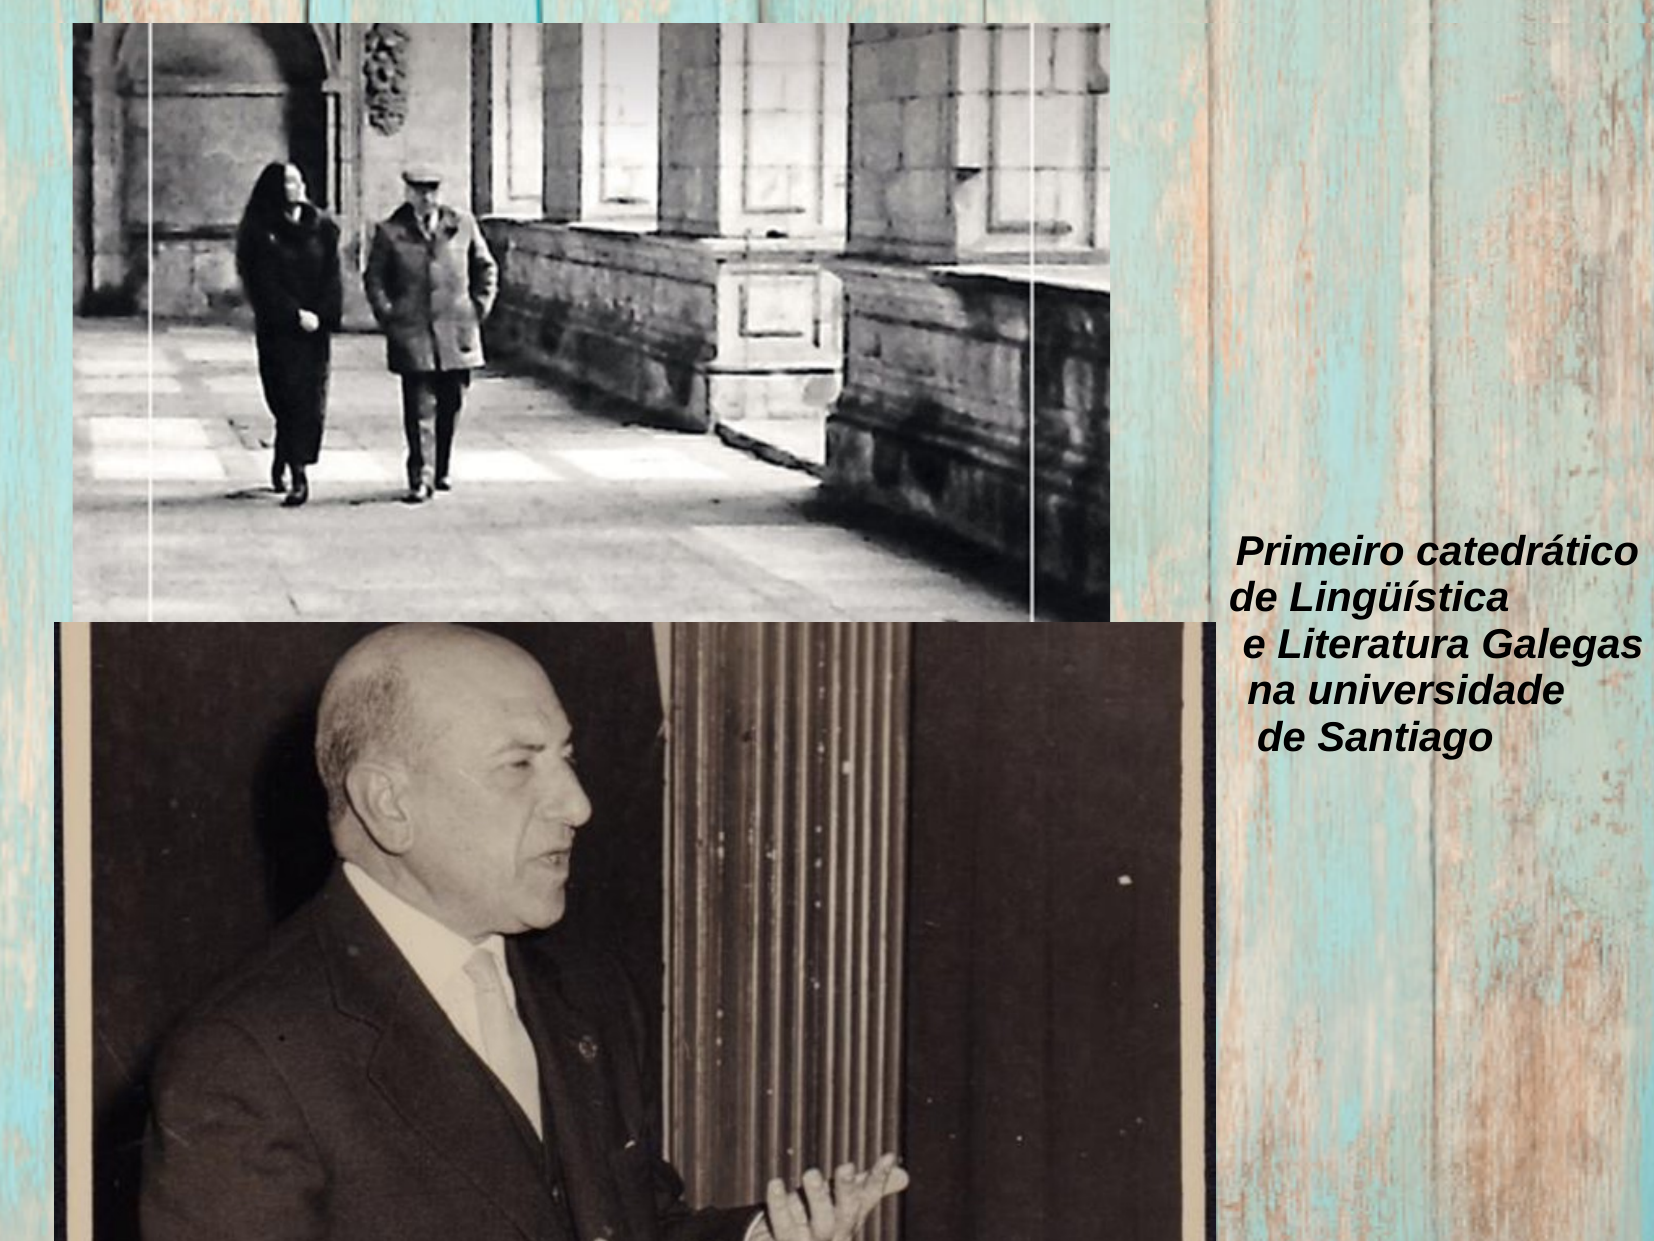

Primeiro catedrático
															de Lingüística
								 									e Literatura Galegas
 																na universidade
															 de Santiago